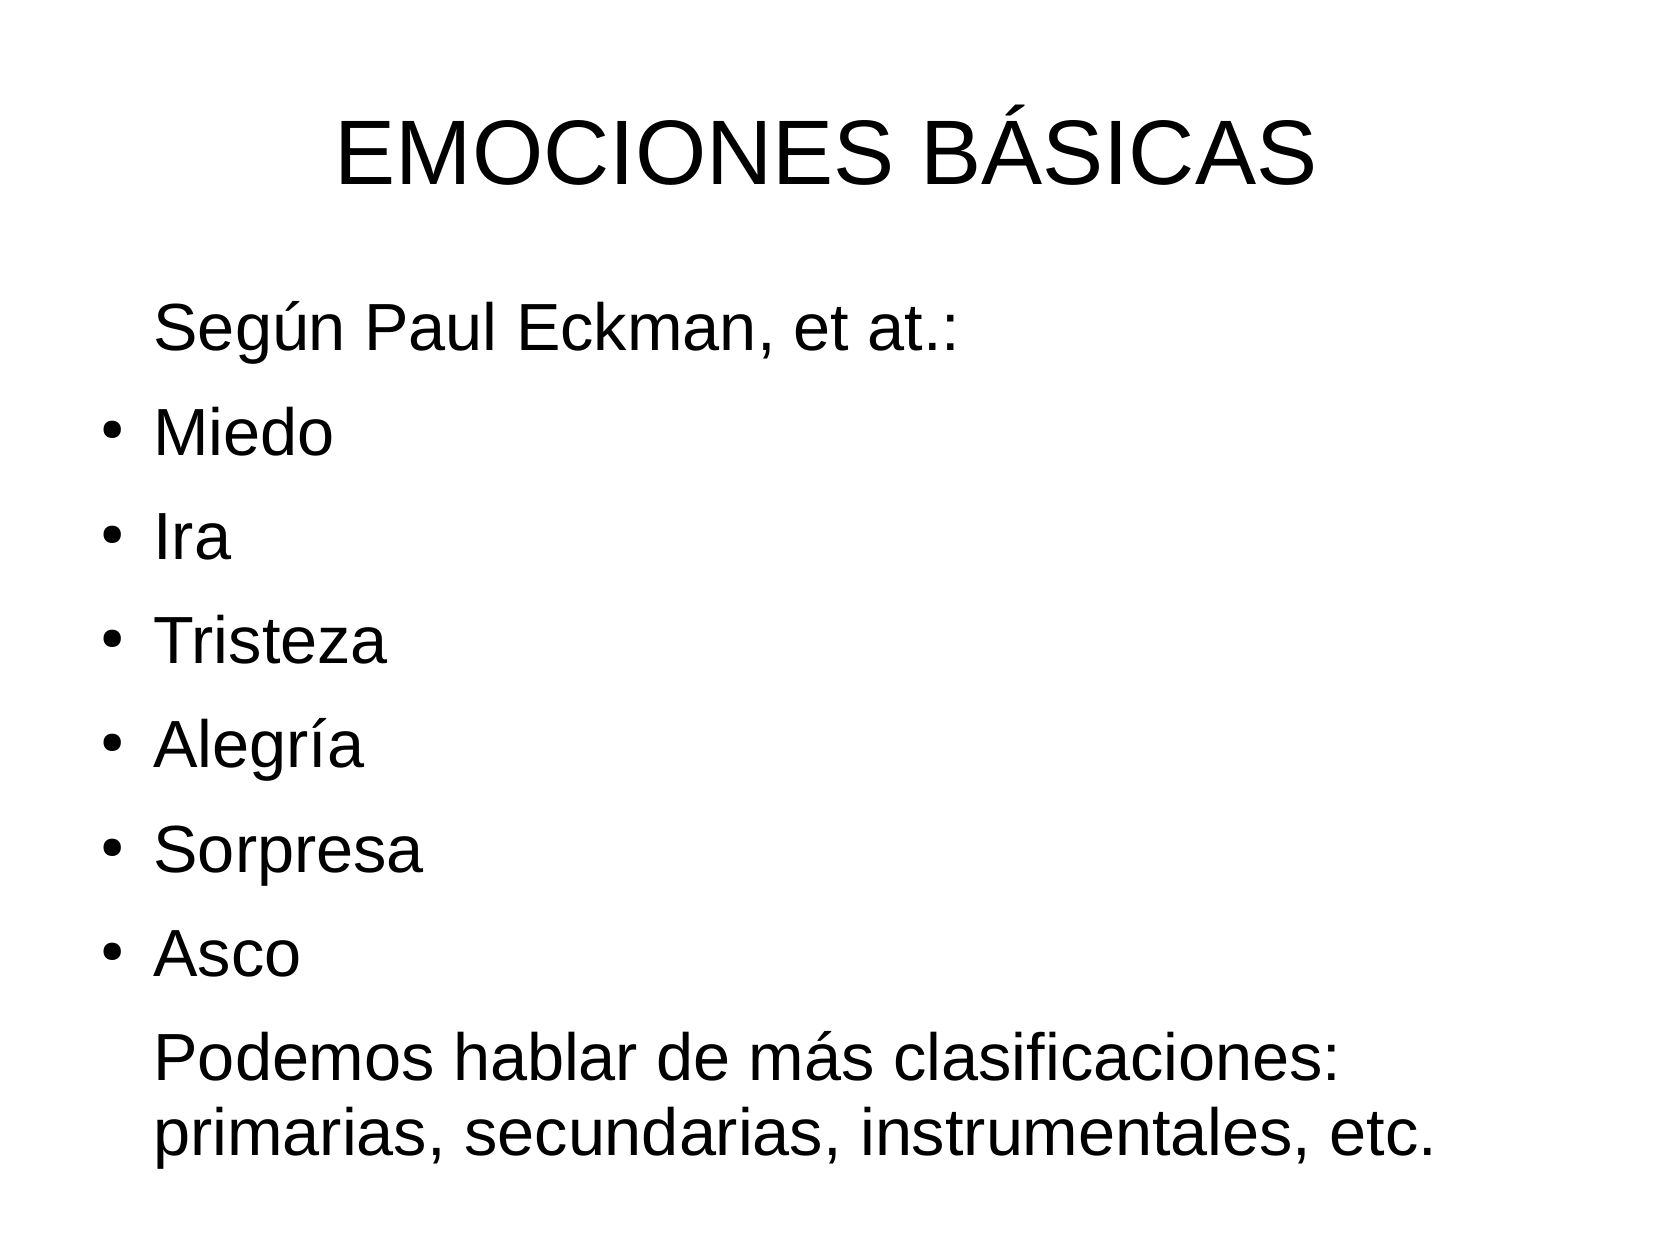

# EMOCIONES BÁSICAS
Según Paul Eckman, et at.:
Miedo
Ira
Tristeza
Alegría
Sorpresa
Asco
Podemos hablar de más clasificaciones: primarias, secundarias, instrumentales, etc.